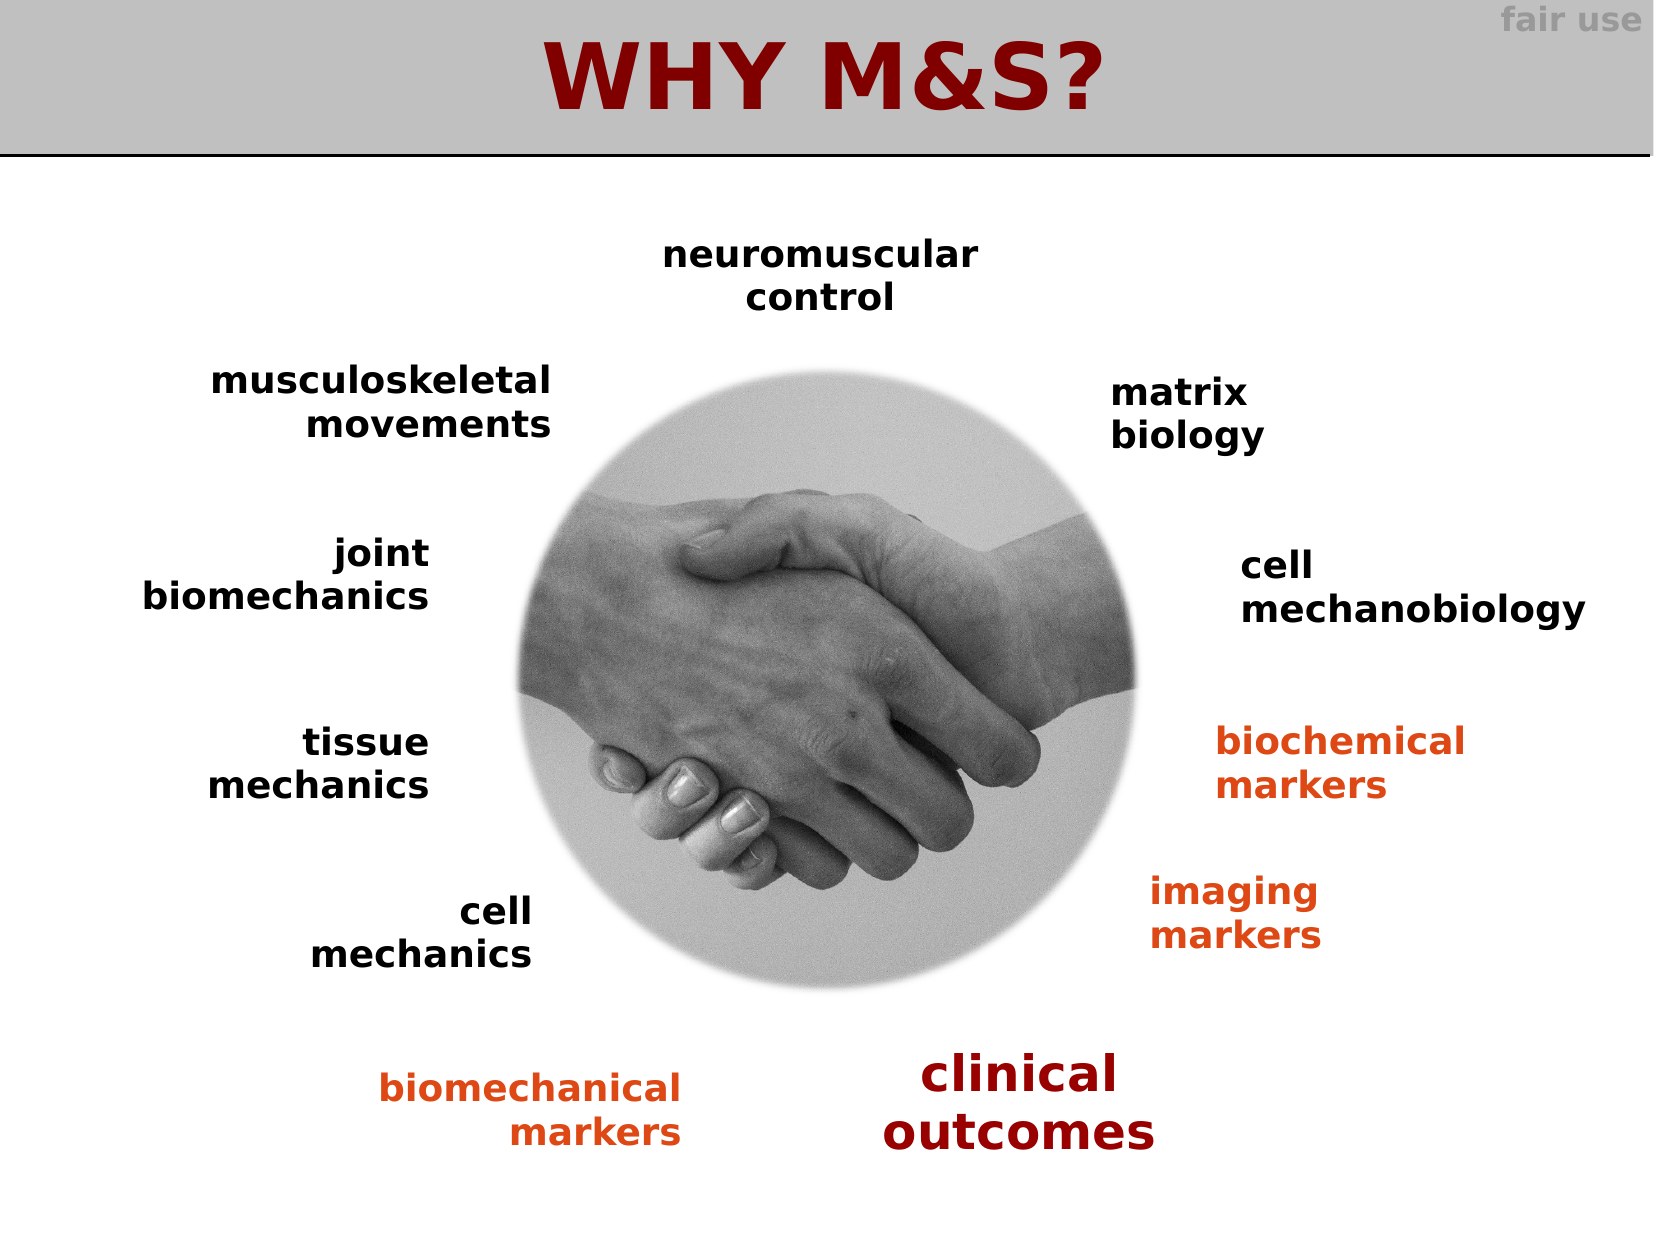

fair use
WHY M&S?
neuromuscular
control
musculoskeletal
movements
matrix
biology
joint
biomechanics
cell
mechanobiology
biochemical
markers
tissue
mechanics
imaging
markers
cell
mechanics
clinical
outcomes
biomechanical
markers